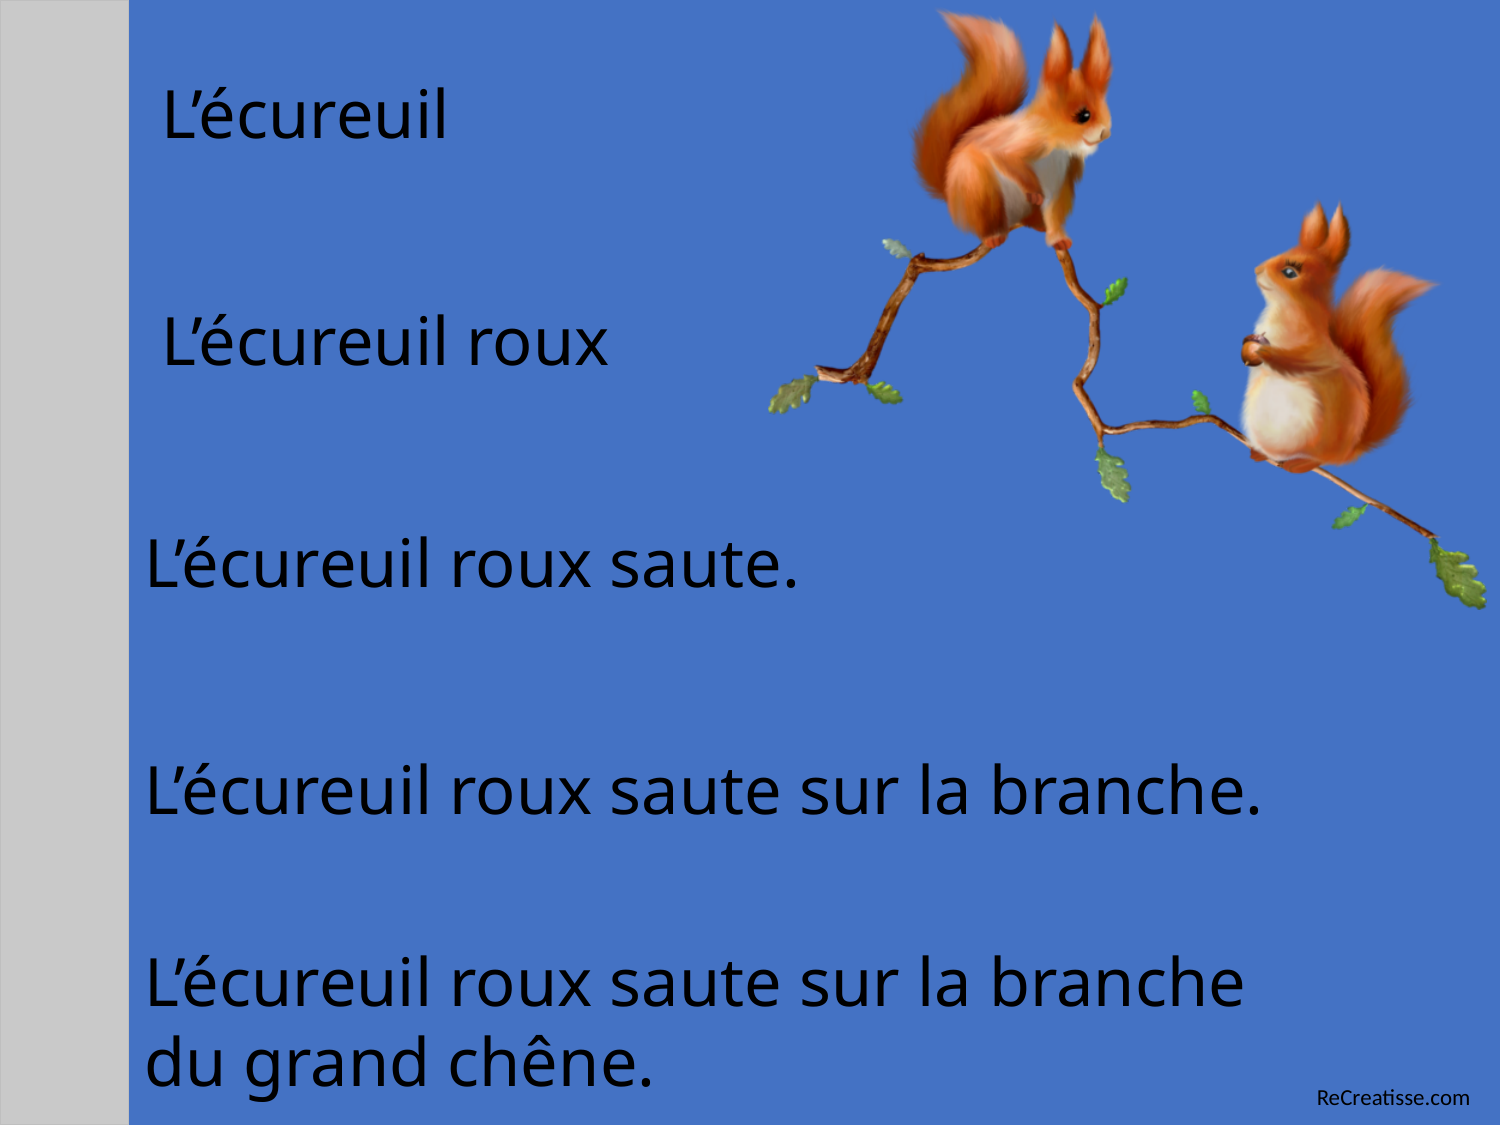

| |
| --- |
| |
| |
| |
| |
L’écureuil
L’écureuil roux
L’écureuil roux saute.
L’écureuil roux saute sur la branche.
L’écureuil roux saute sur la branche
du grand chêne.
ReCreatisse.com